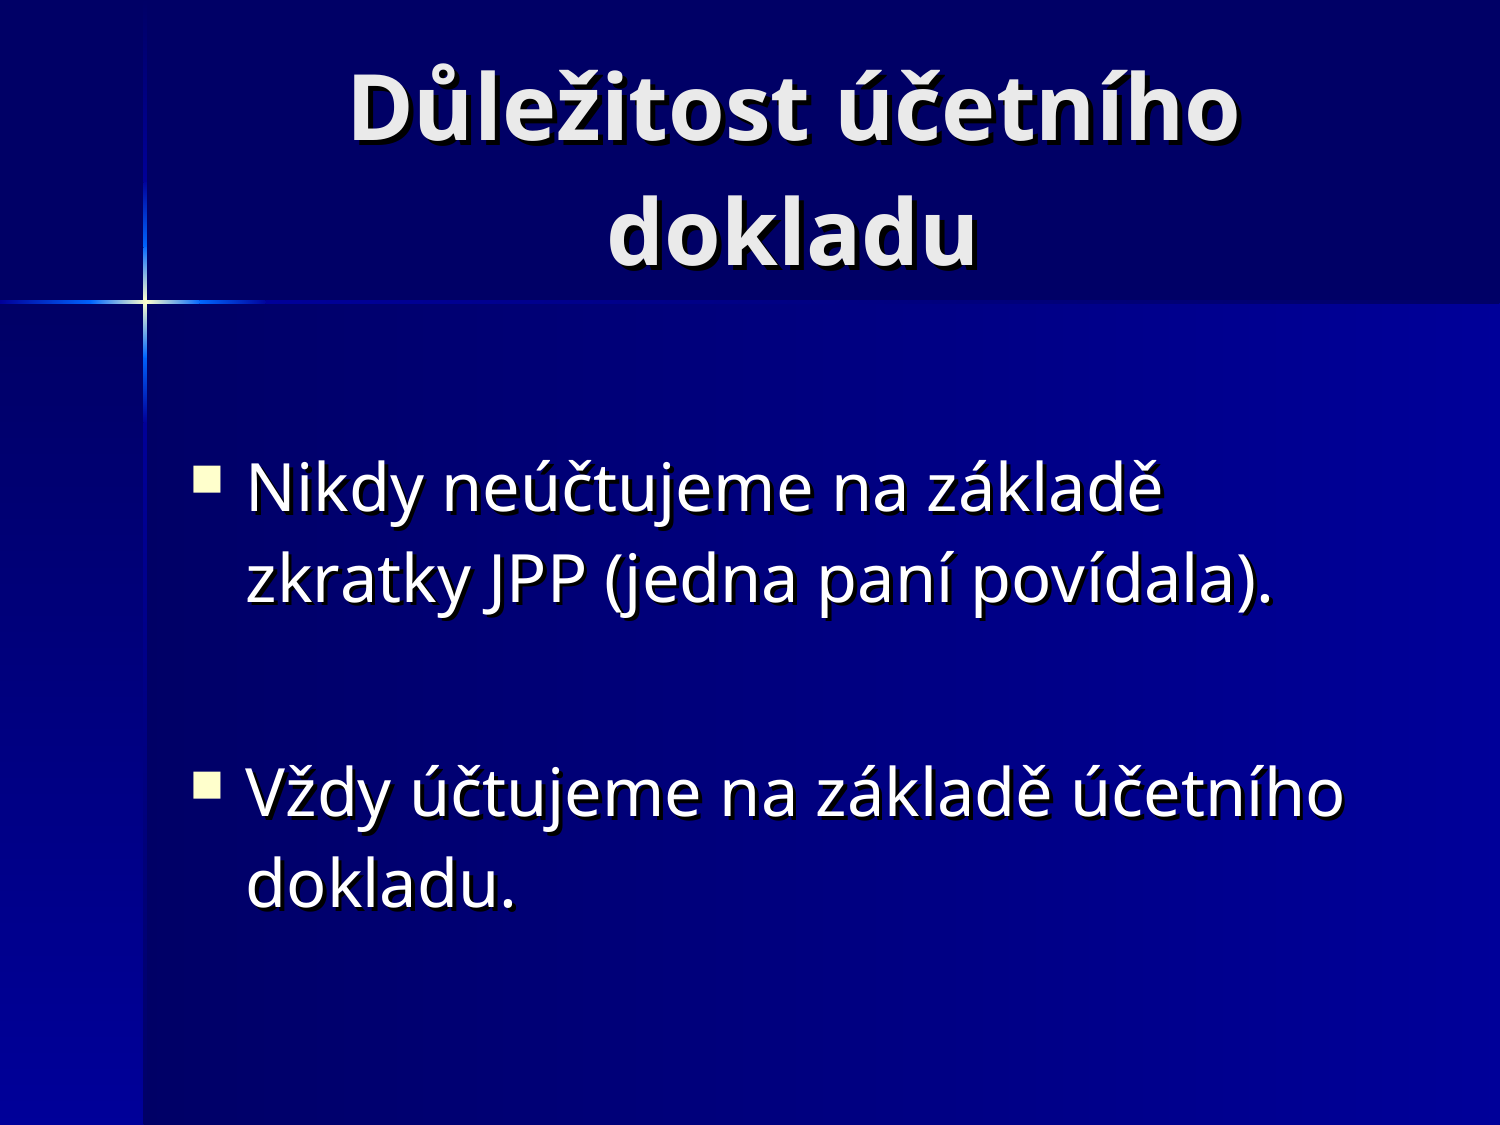

# Důležitost účetního dokladu
Nikdy neúčtujeme na základě zkratky JPP (jedna paní povídala).
Vždy účtujeme na základě účetního dokladu.